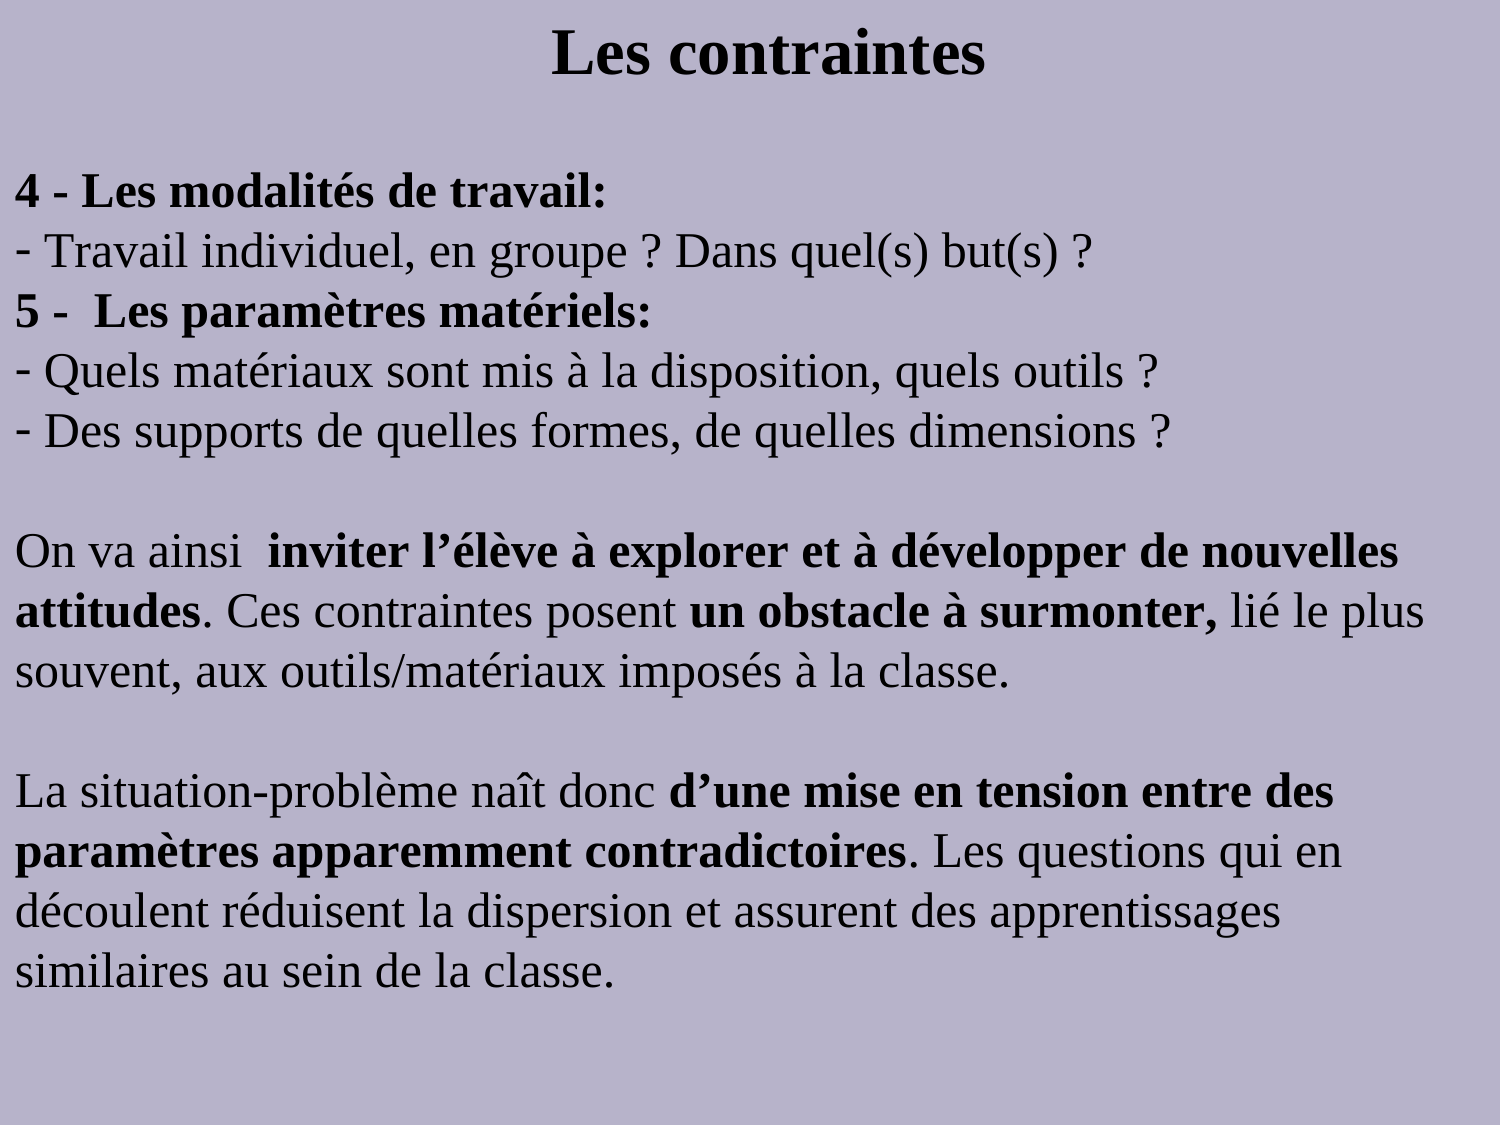

Les contraintes
4 - Les modalités de travail:
 Travail individuel, en groupe ? Dans quel(s) but(s) ?
5 - Les paramètres matériels:
 Quels matériaux sont mis à la disposition, quels outils ?
 Des supports de quelles formes, de quelles dimensions ?
On va ainsi inviter l’élève à explorer et à développer de nouvelles attitudes. Ces contraintes posent un obstacle à surmonter, lié le plus souvent, aux outils/matériaux imposés à la classe.
La situation-problème naît donc d’une mise en tension entre des paramètres apparemment contradictoires. Les questions qui en découlent réduisent la dispersion et assurent des apprentissages similaires au sein de la classe.